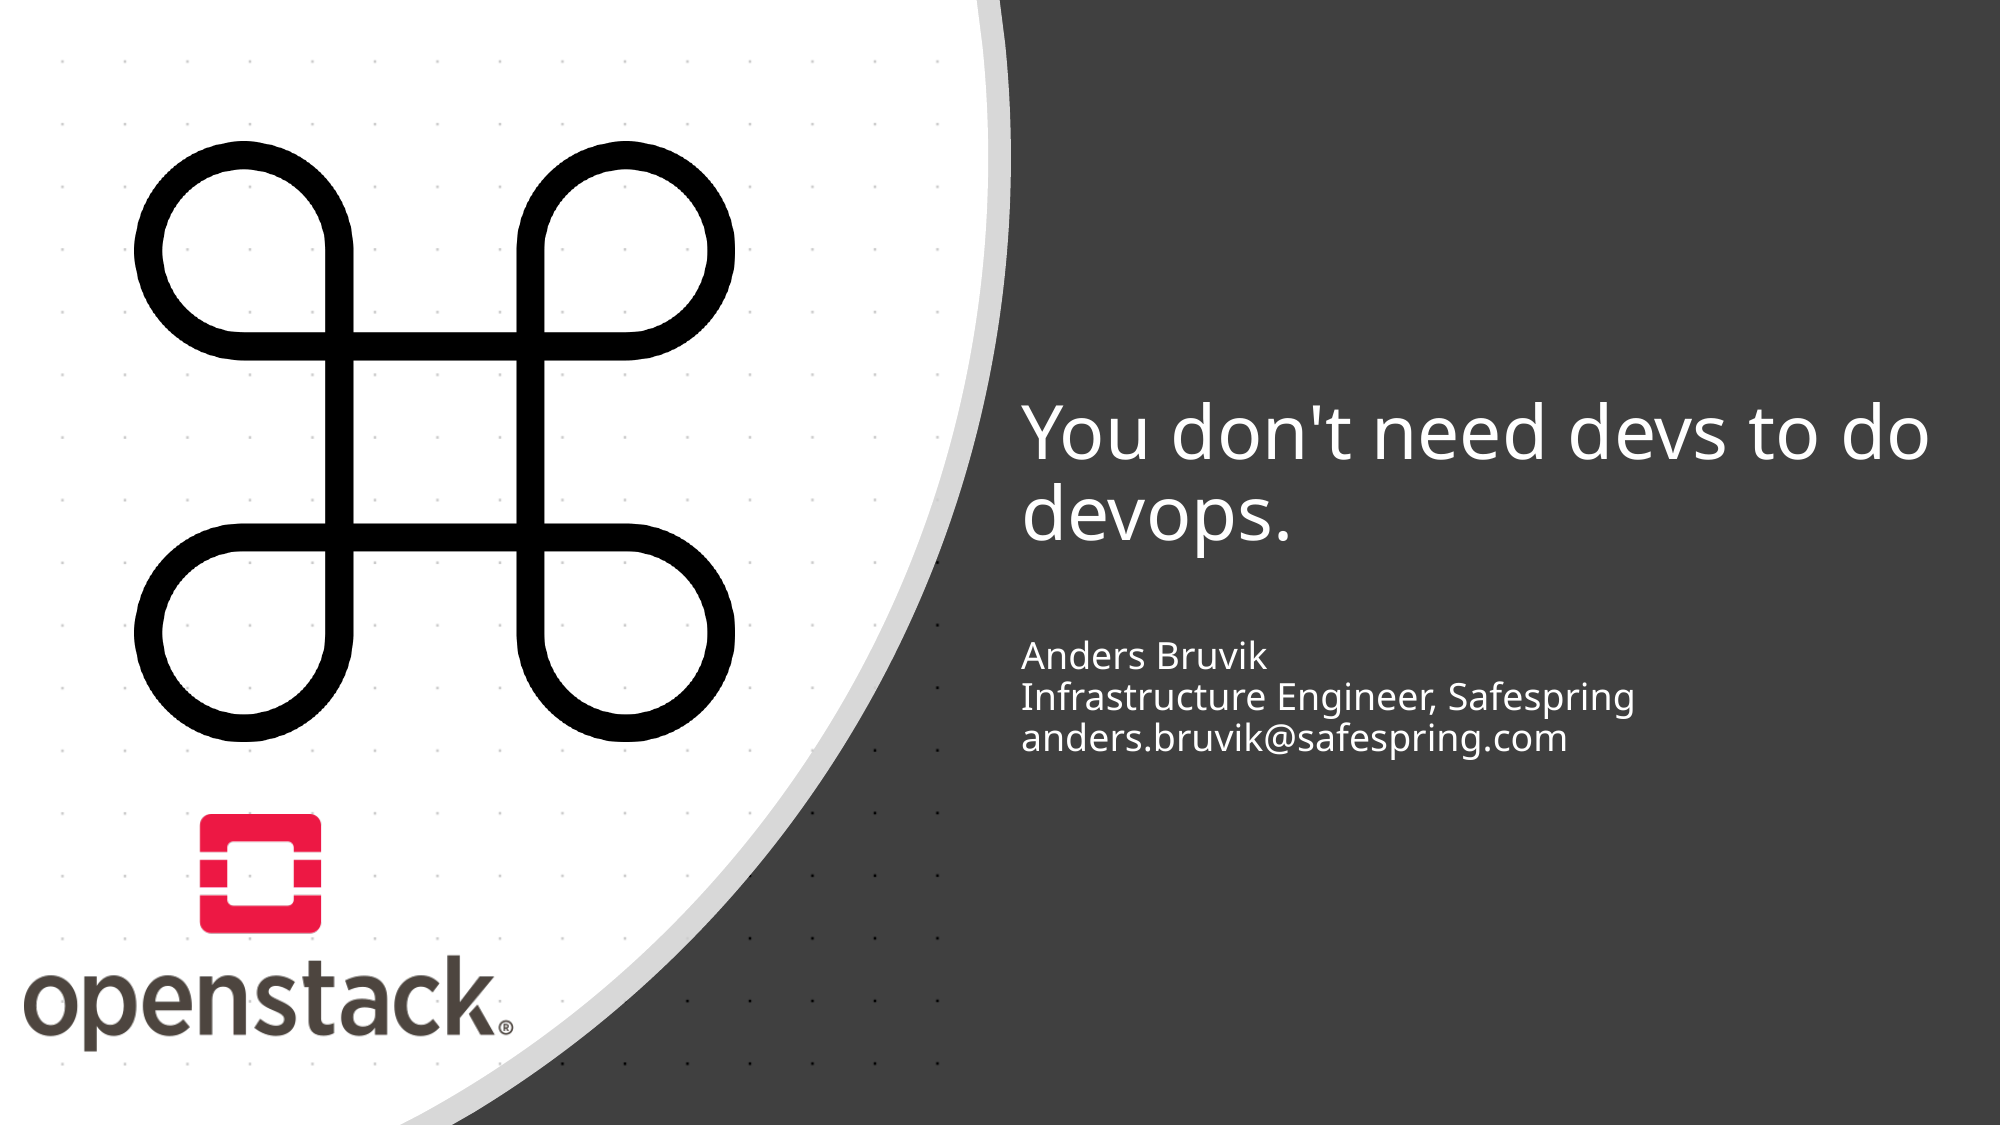

You don't need devs to do devops.
Anders Bruvik
Infrastructure Engineer, Safespring
anders.bruvik@safespring.com